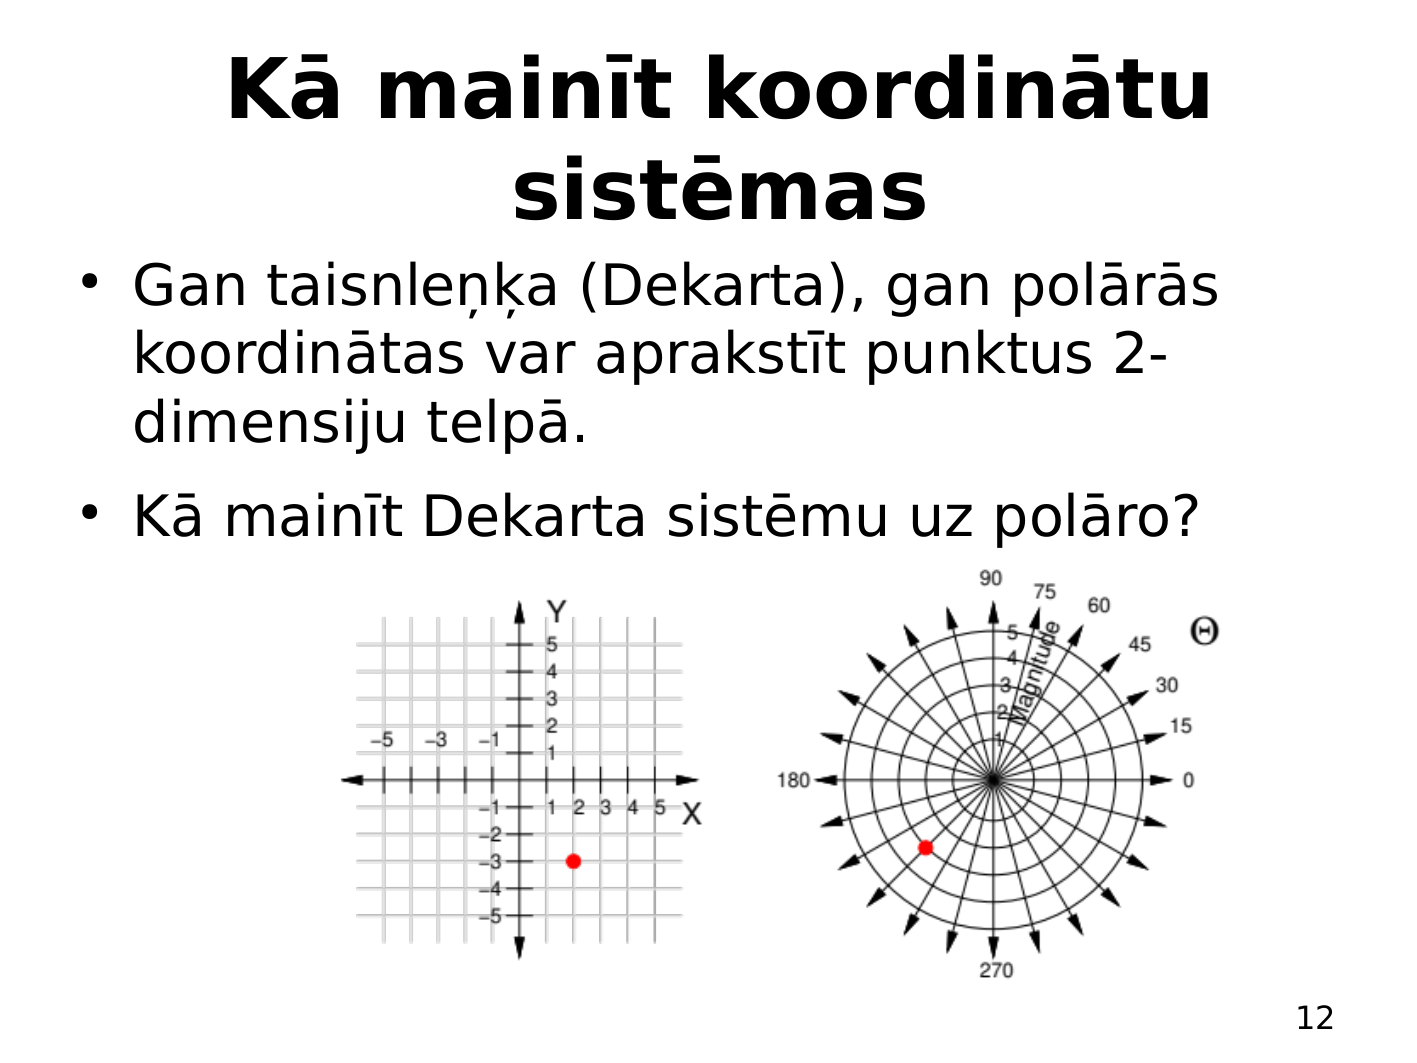

# Kā mainīt koordinātu sistēmas
Gan taisnleņķa (Dekarta), gan polārās koordinātas var aprakstīt punktus 2-dimensiju telpā.
Kā mainīt Dekarta sistēmu uz polāro?